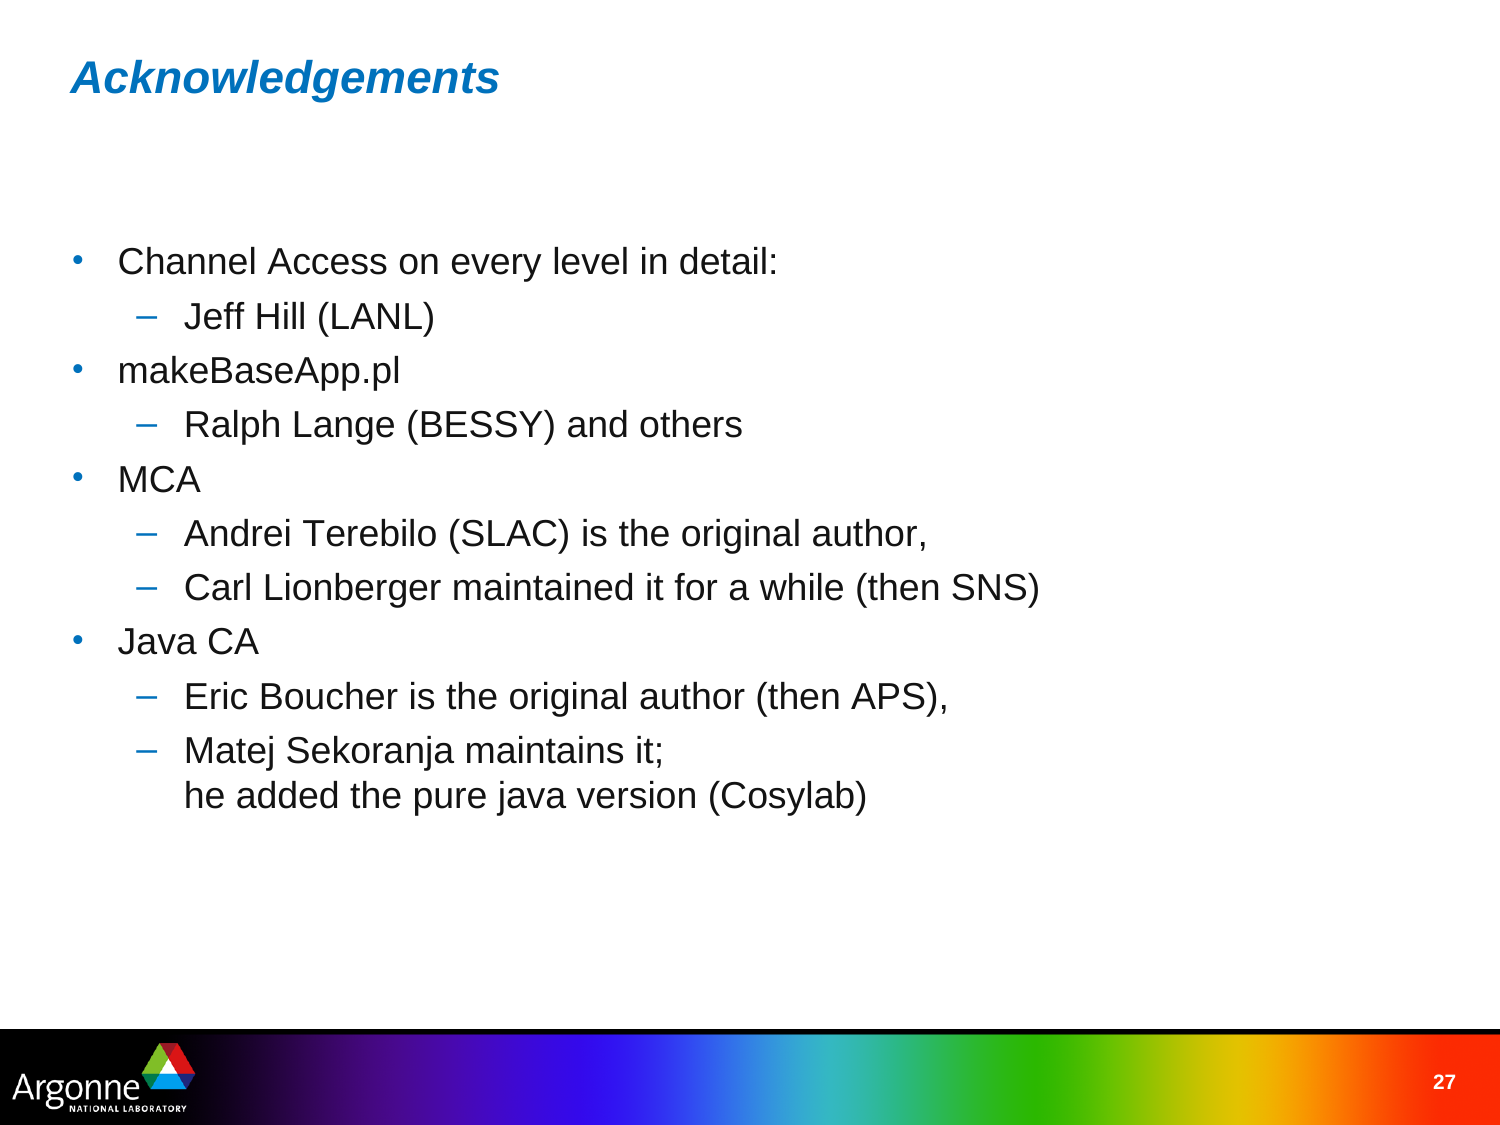

# Acknowledgements
Channel Access on every level in detail:
Jeff Hill (LANL)
makeBaseApp.pl
Ralph Lange (BESSY) and others
MCA
Andrei Terebilo (SLAC) is the original author,
Carl Lionberger maintained it for a while (then SNS)
Java CA
Eric Boucher is the original author (then APS),
Matej Sekoranja maintains it;
he added the pure java version (Cosylab)
27